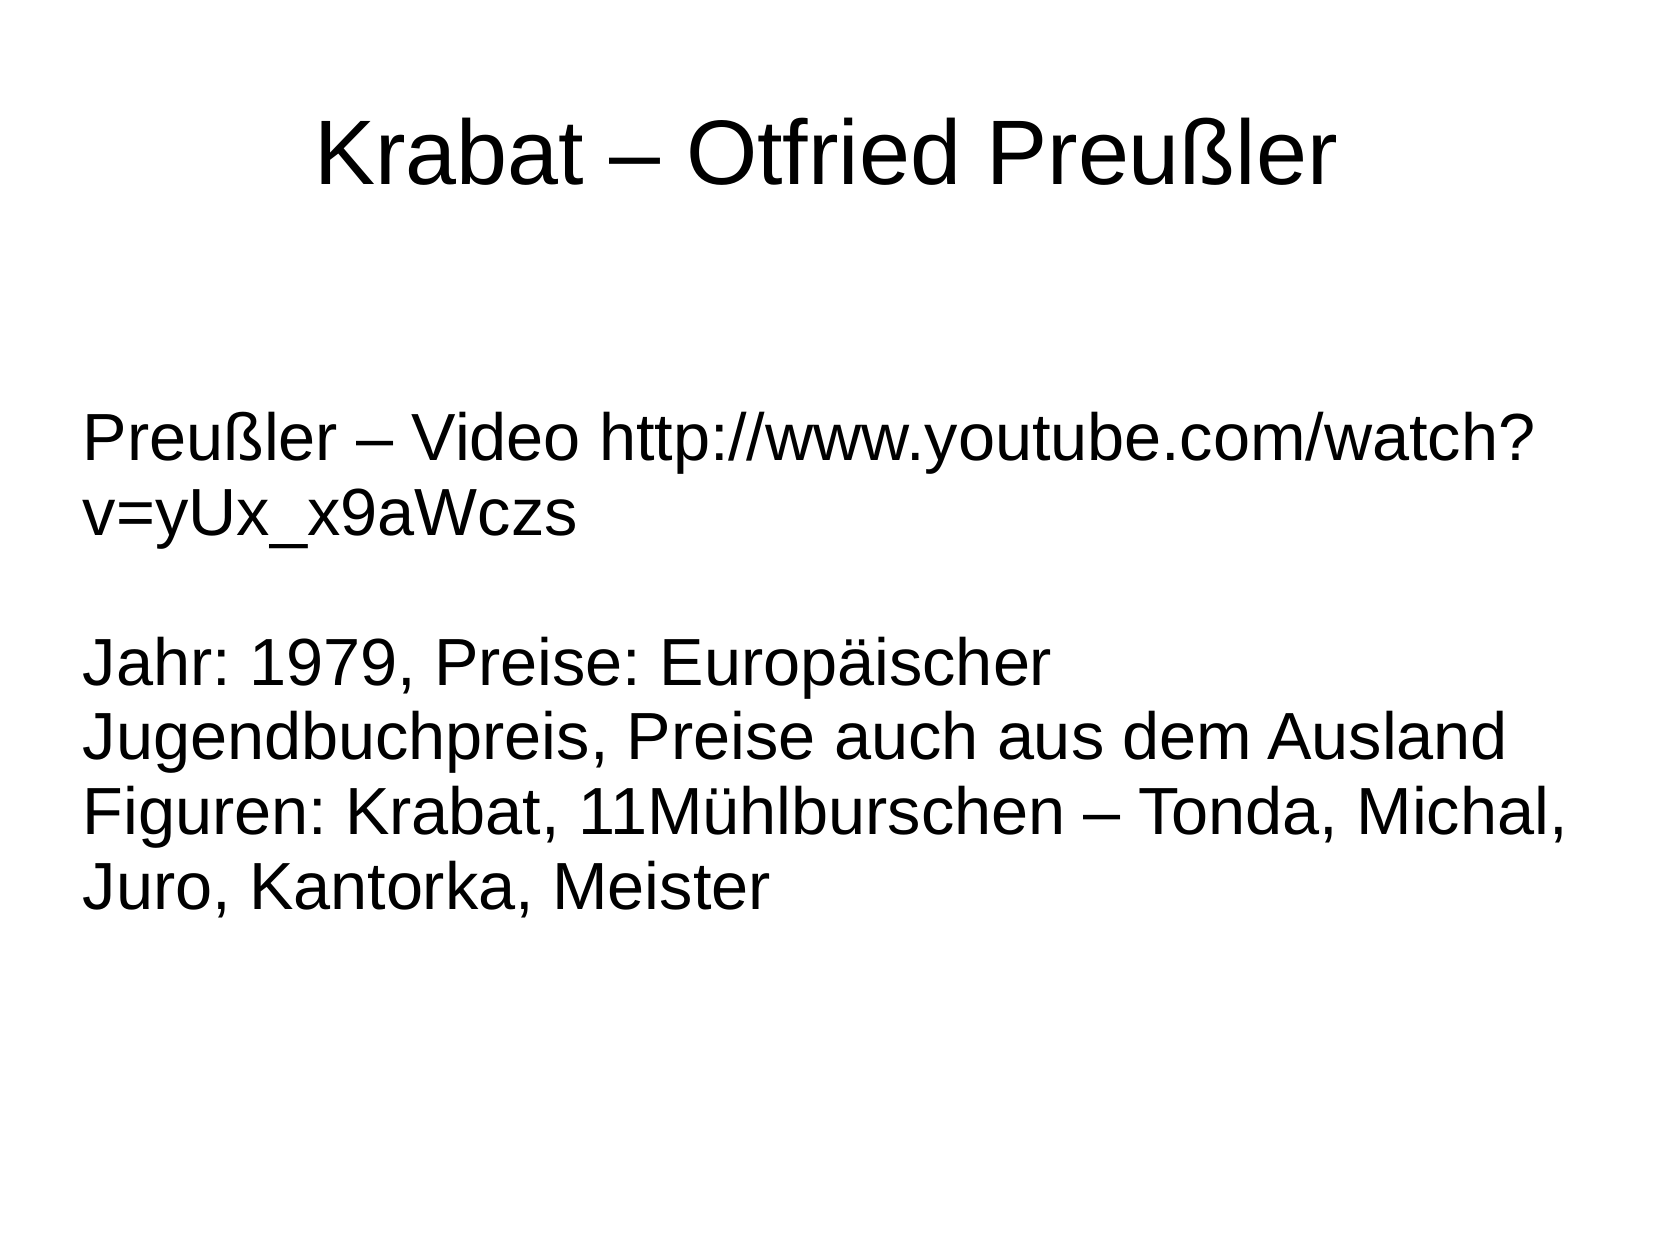

# Krabat – Otfried Preußler
Preußler – Video http://www.youtube.com/watch?v=yUx_x9aWczs
Jahr: 1979, Preise: Europäischer Jugendbuchpreis, Preise auch aus dem Ausland
Figuren: Krabat, 11Mühlburschen – Tonda, Michal, Juro, Kantorka, Meister